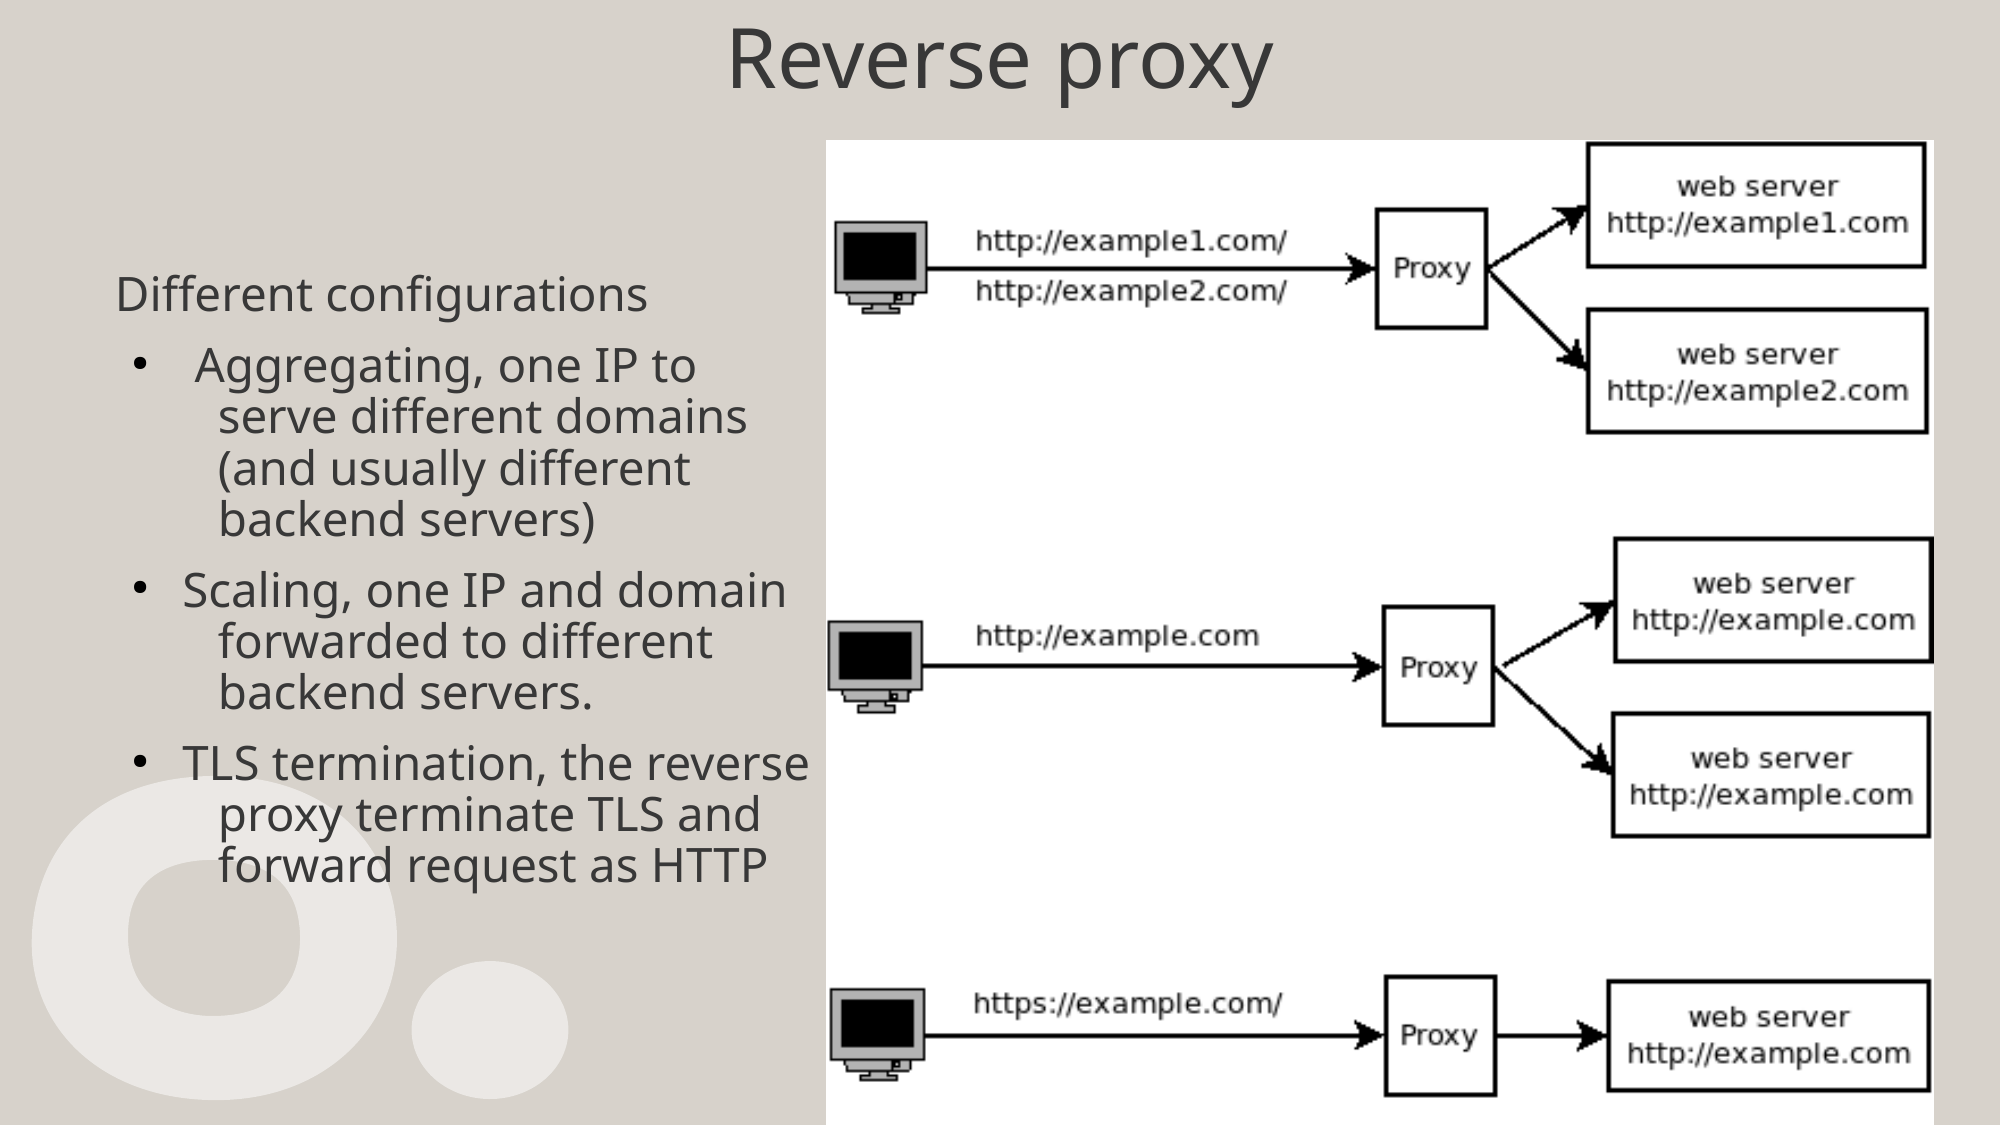

Reverse proxy
# Different configurations
 Aggregating, one IP to serve different domains (and usually different backend servers)
Scaling, one IP and domain forwarded to different backend servers.
TLS termination, the reverse proxy terminate TLS and forward request as HTTP
What is a reverse proxy?